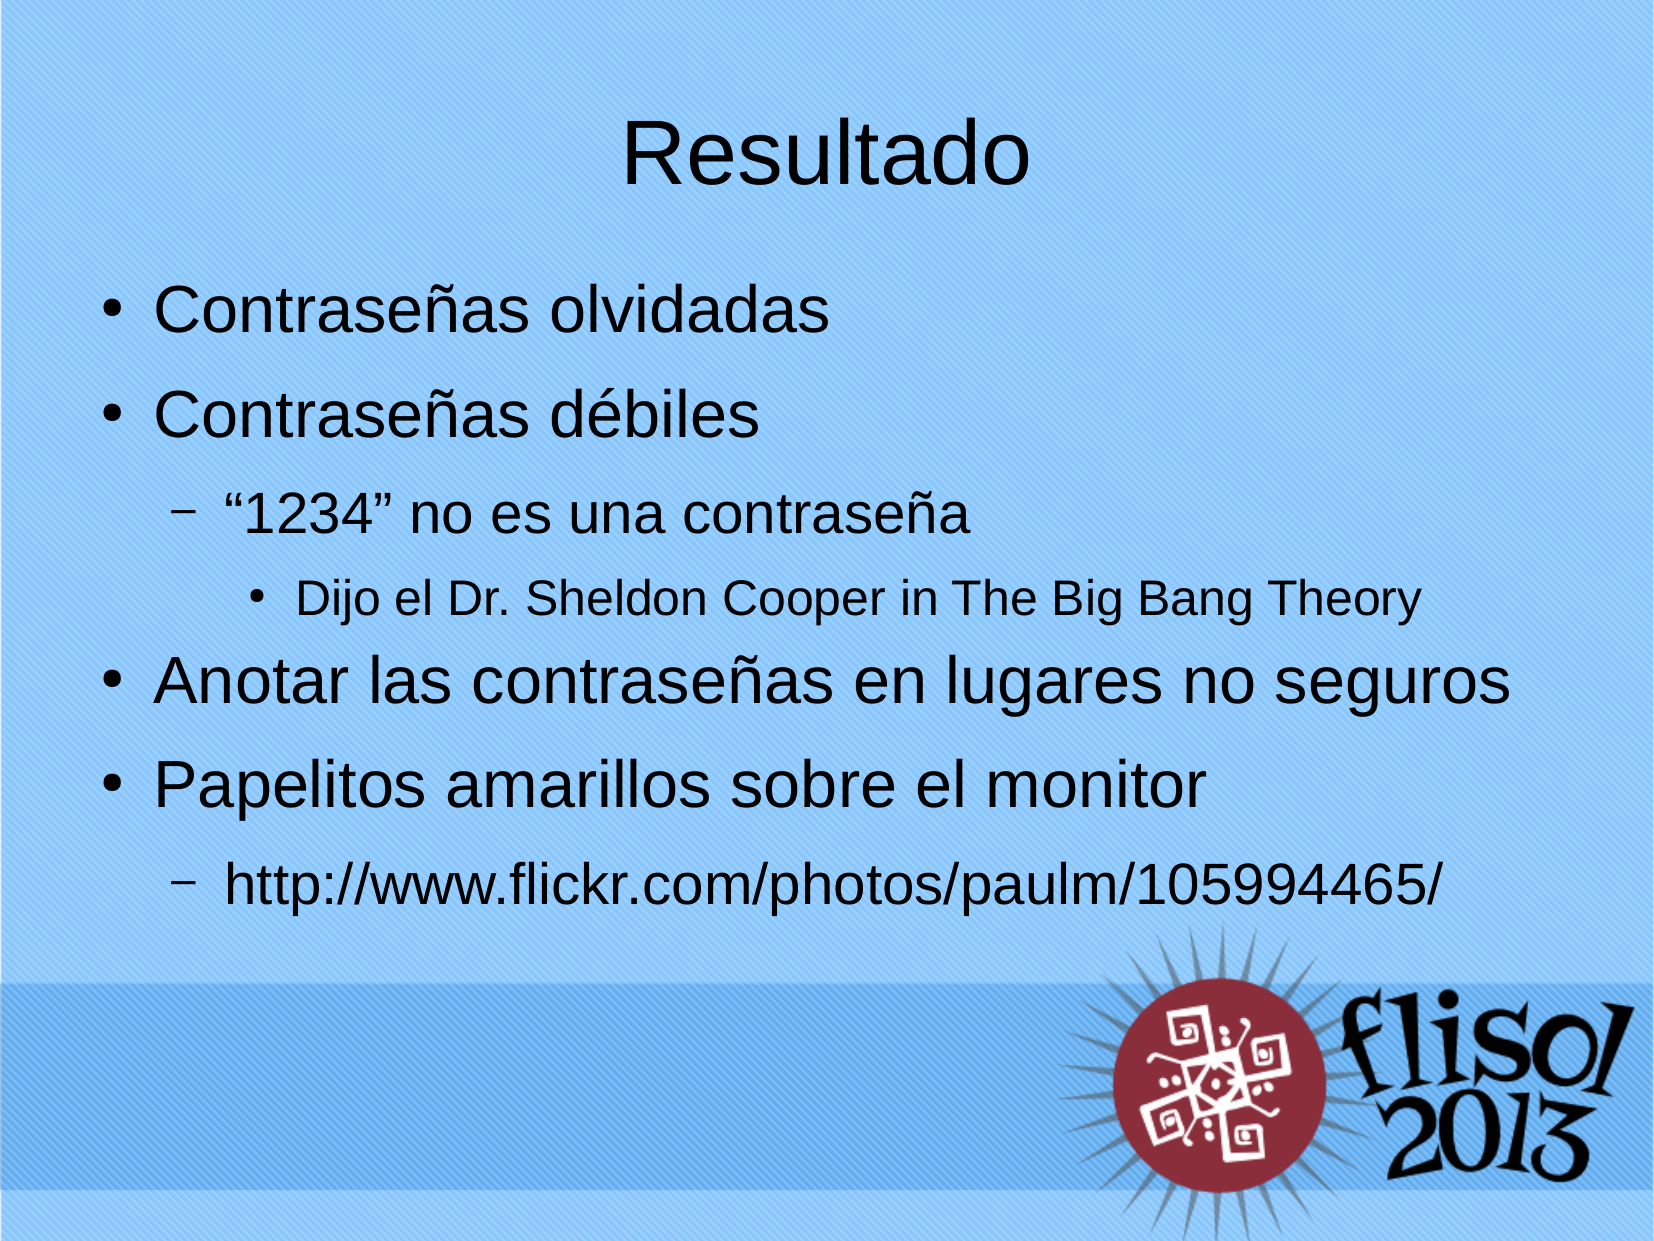

# Resultado
Contraseñas olvidadas
Contraseñas débiles
“1234” no es una contraseña
Dijo el Dr. Sheldon Cooper in The Big Bang Theory
Anotar las contraseñas en lugares no seguros
Papelitos amarillos sobre el monitor
http://www.flickr.com/photos/paulm/105994465/